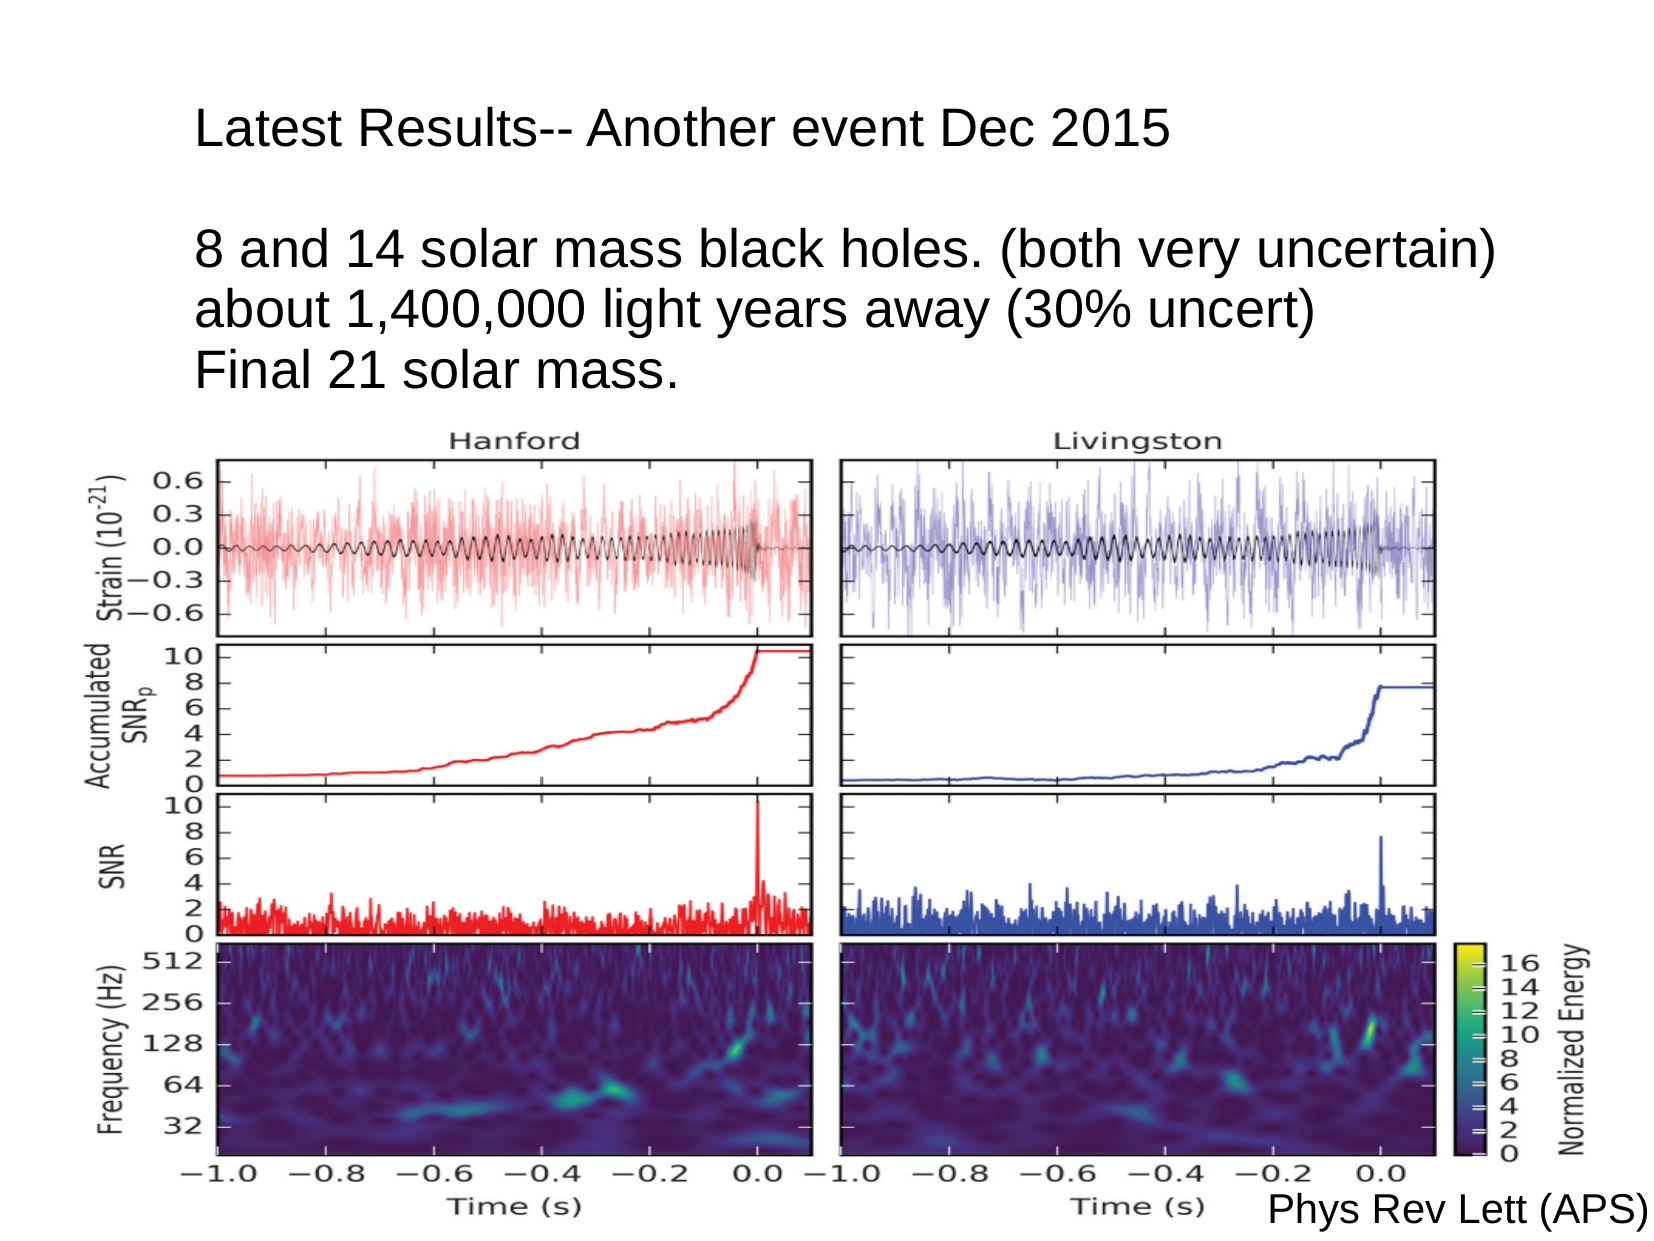

Latest Results-- Another event Dec 2015
8 and 14 solar mass black holes. (both very uncertain)
about 1,400,000 light years away (30% uncert)
Final 21 solar mass.
Phys Rev Lett (APS)